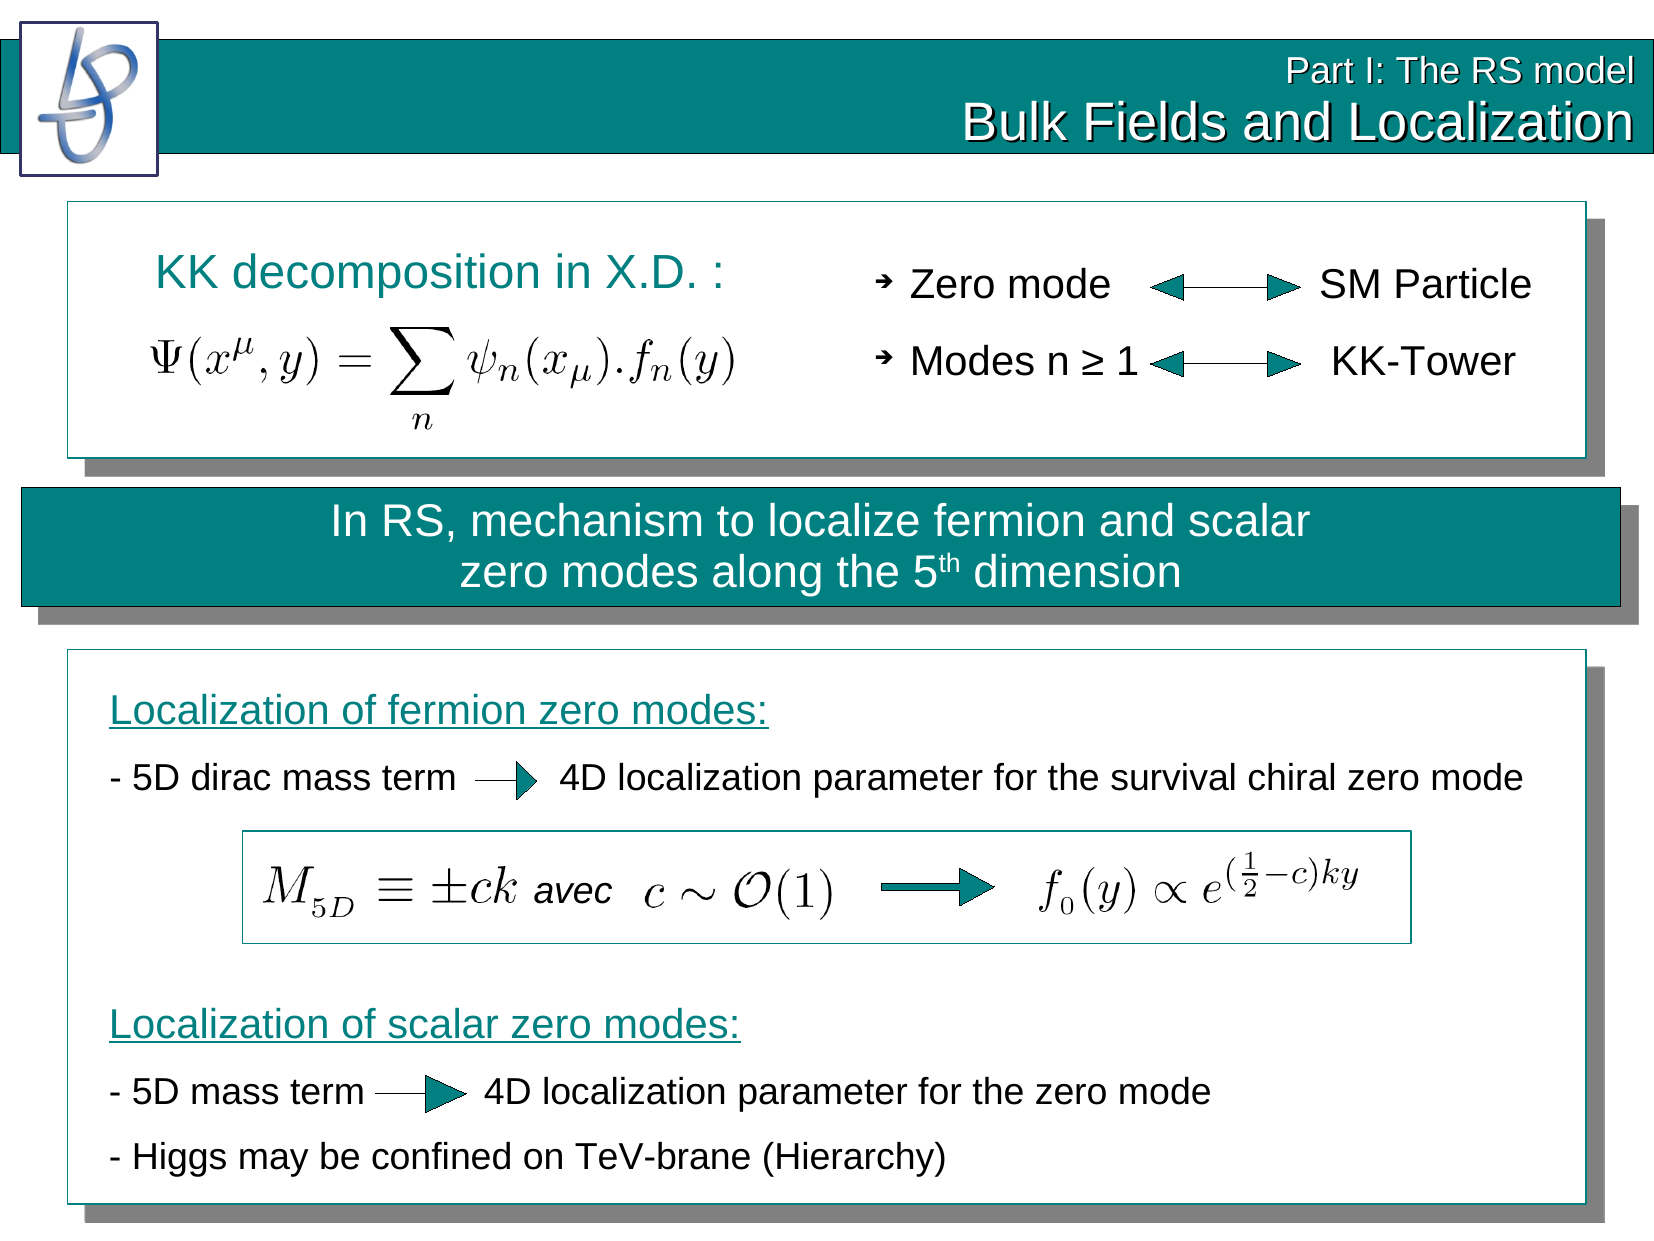

Part I: The RS model
Bulk Fields and Localization
KK decomposition in X.D. :
Zero mode			 SM Particle
Modes n ≥ 1		 KK-Tower
In RS, mechanism to localize fermion and scalar
zero modes along the 5th dimension
Localization of fermion zero modes:
- 5D dirac mass term		4D localization parameter for the survival chiral zero mode
avec
Localization of scalar zero modes:
- 5D mass term		4D localization parameter for the zero mode
- Higgs may be confined on TeV-brane (Hierarchy)